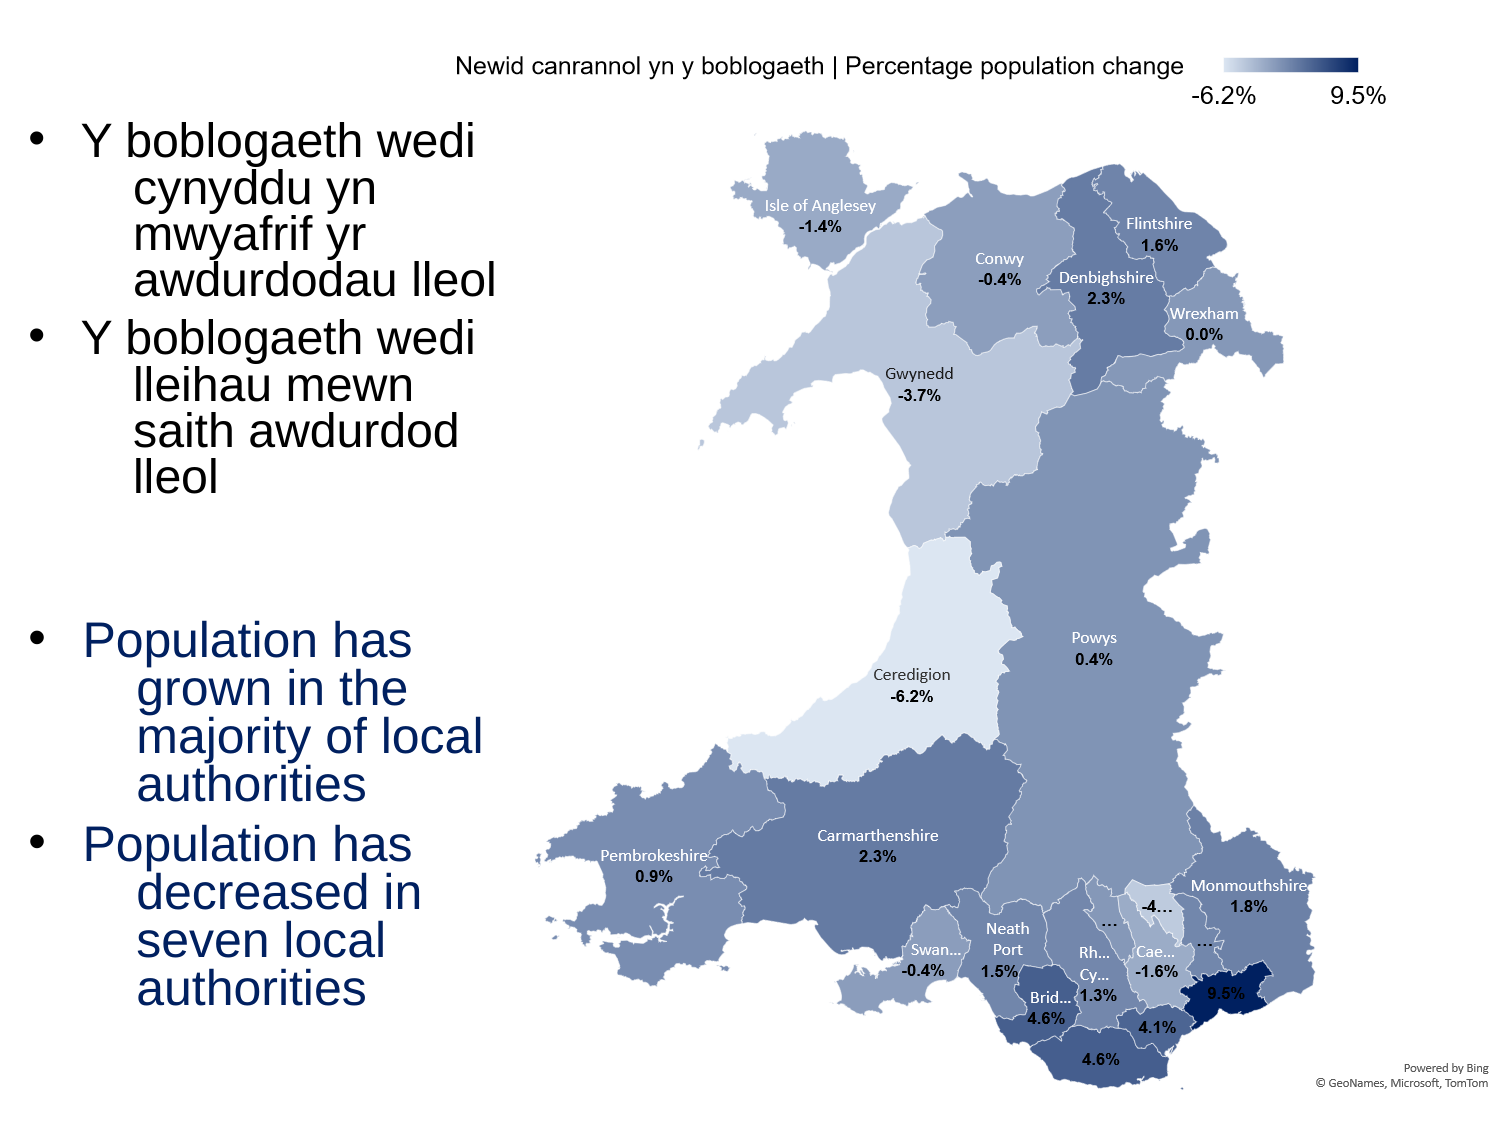

# Y boblogaeth wedi cynyddu yn mwyafrif yr awdurdodau lleol
Y boblogaeth wedi lleihau mewn saith awdurdod lleol
Population has grown in the majority of local authorities
Population has decreased in seven local authorities